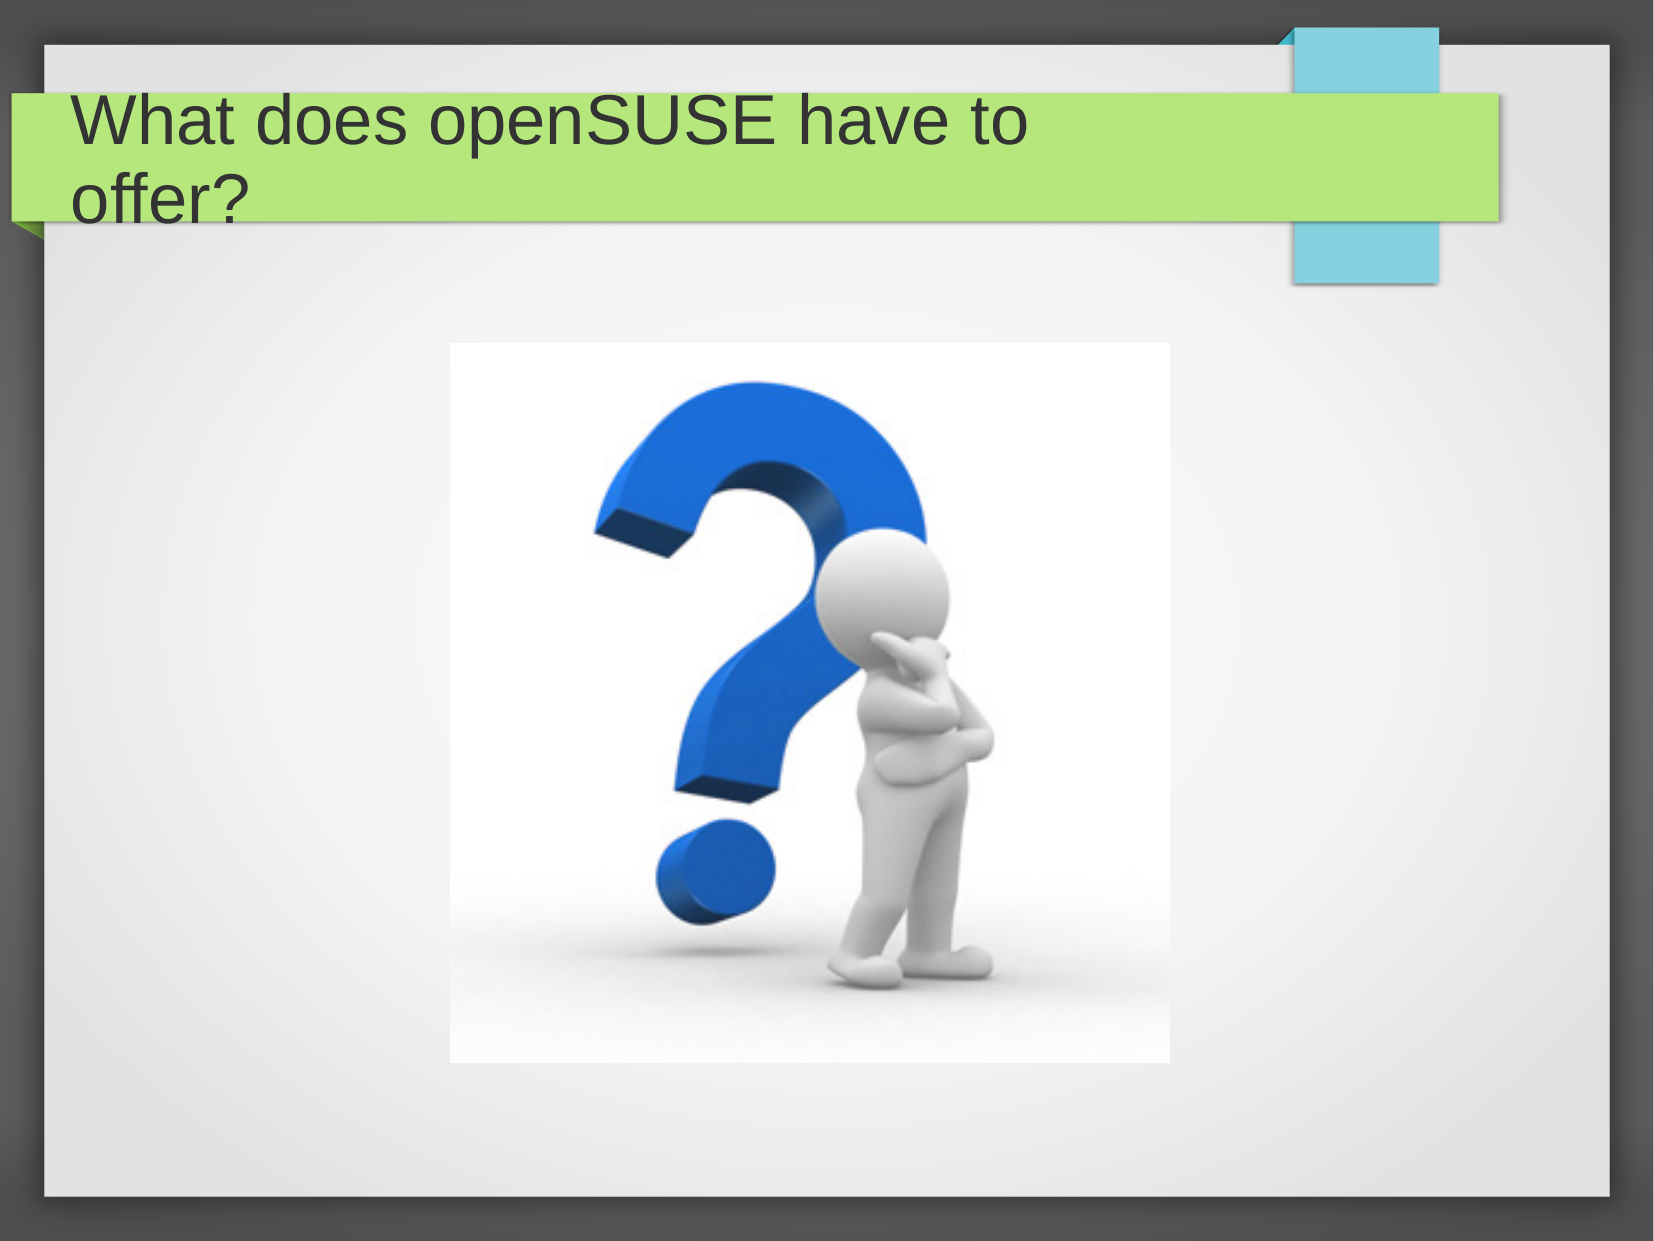

# What does openSUSE have to offer?